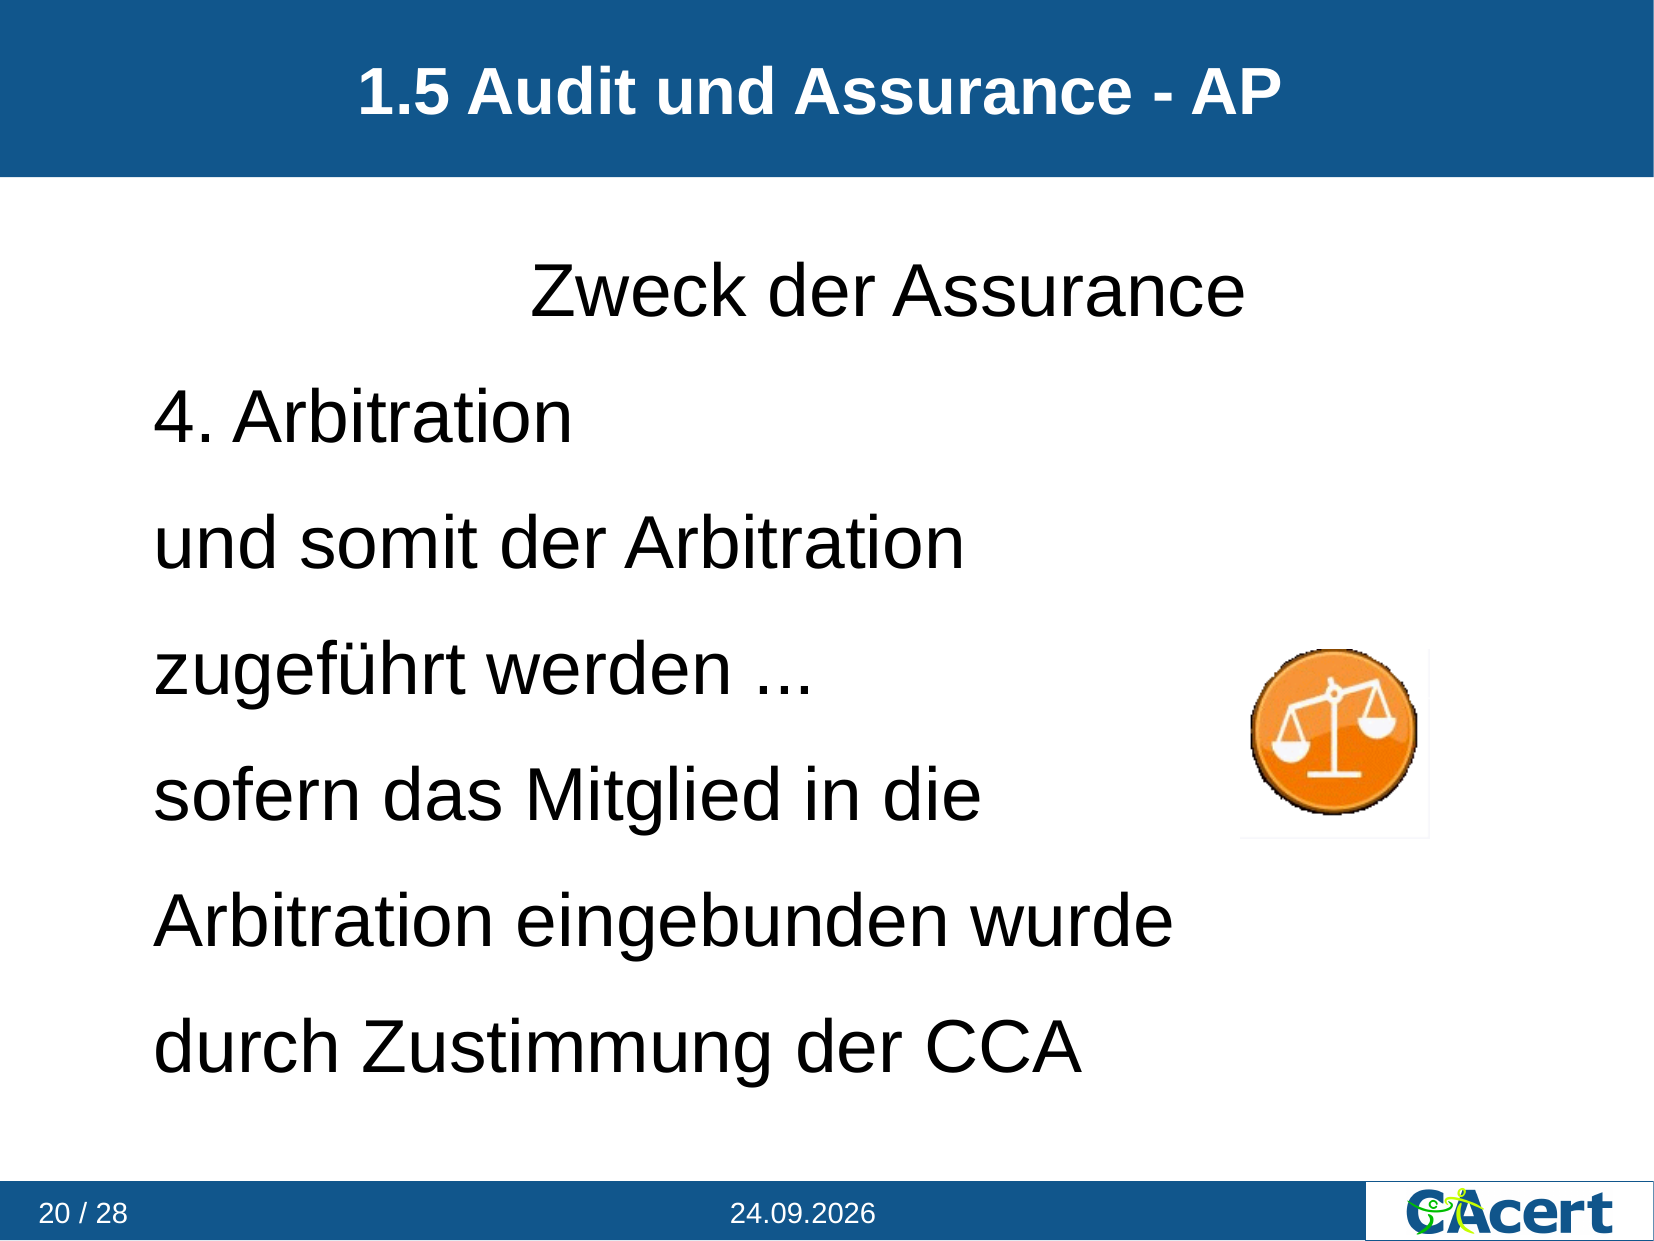

# 1.5 Audit und Assurance - AP
Zweck der Assurance
4. Arbitration
und somit der Arbitration
zugeführt werden ...
sofern das Mitglied in die
Arbitration eingebunden wurde
durch Zustimmung der CCA